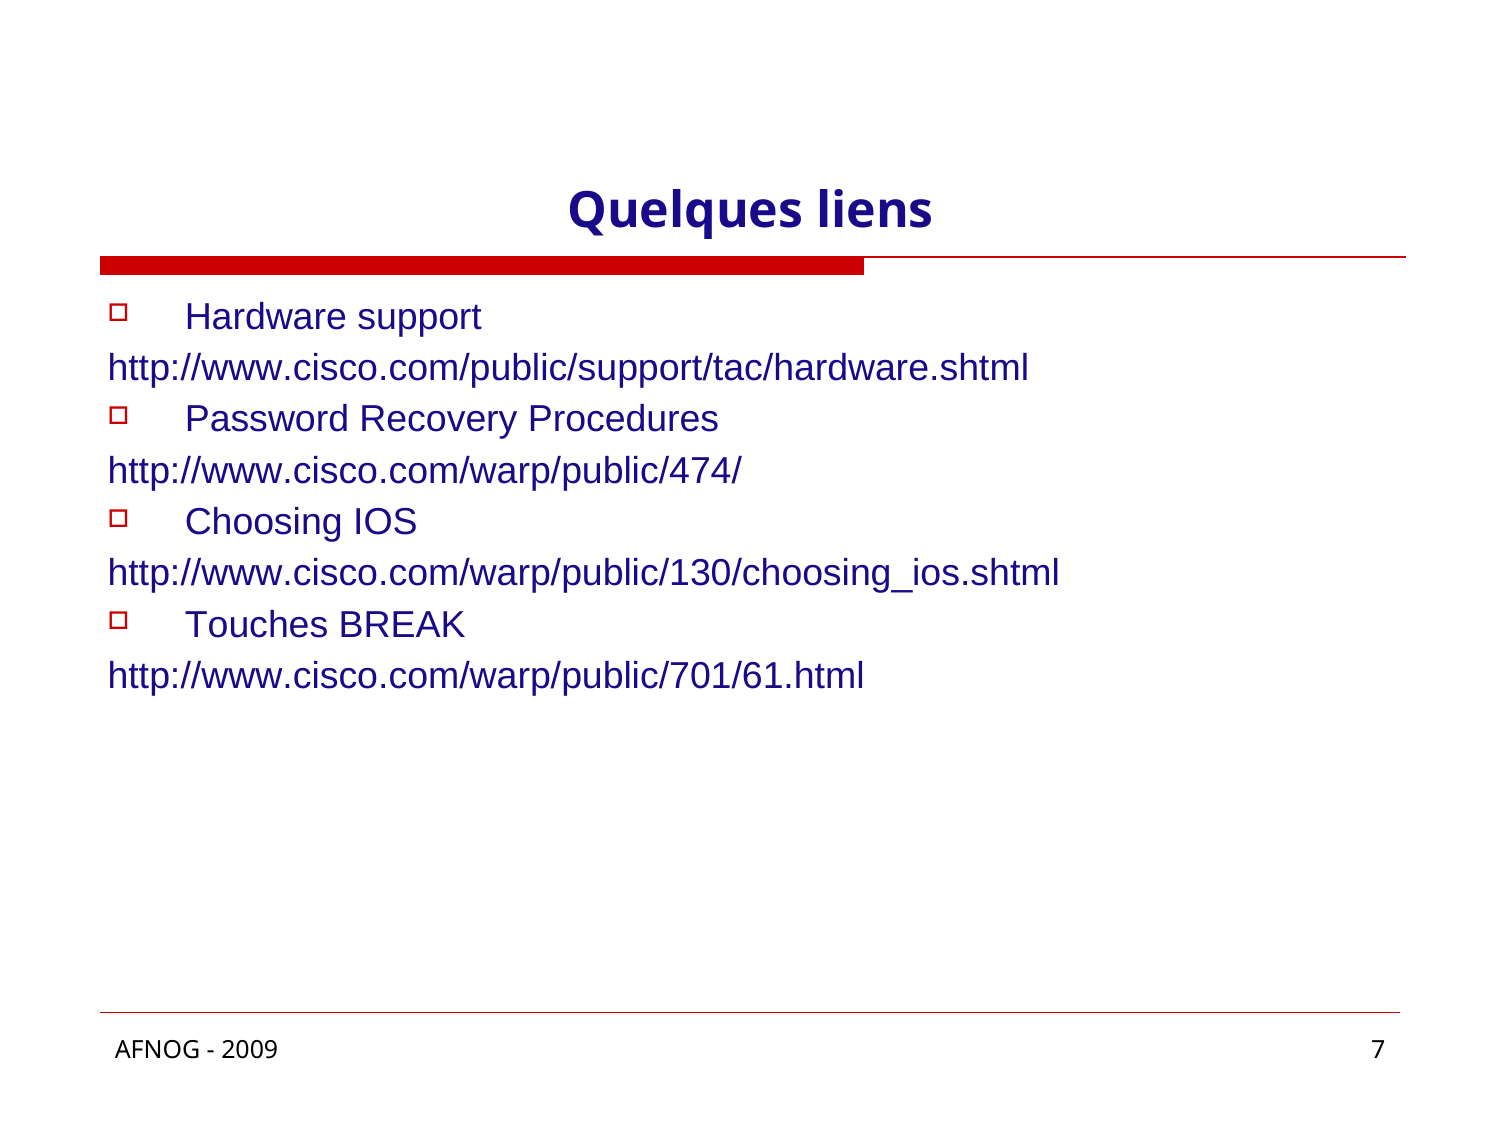

# Quelques liens
Hardware support
http://www.cisco.com/public/support/tac/hardware.shtml
Password Recovery Procedures
http://www.cisco.com/warp/public/474/
Choosing IOS
http://www.cisco.com/warp/public/130/choosing_ios.shtml
Touches BREAK
http://www.cisco.com/warp/public/701/61.html
AFNOG - 2009
7